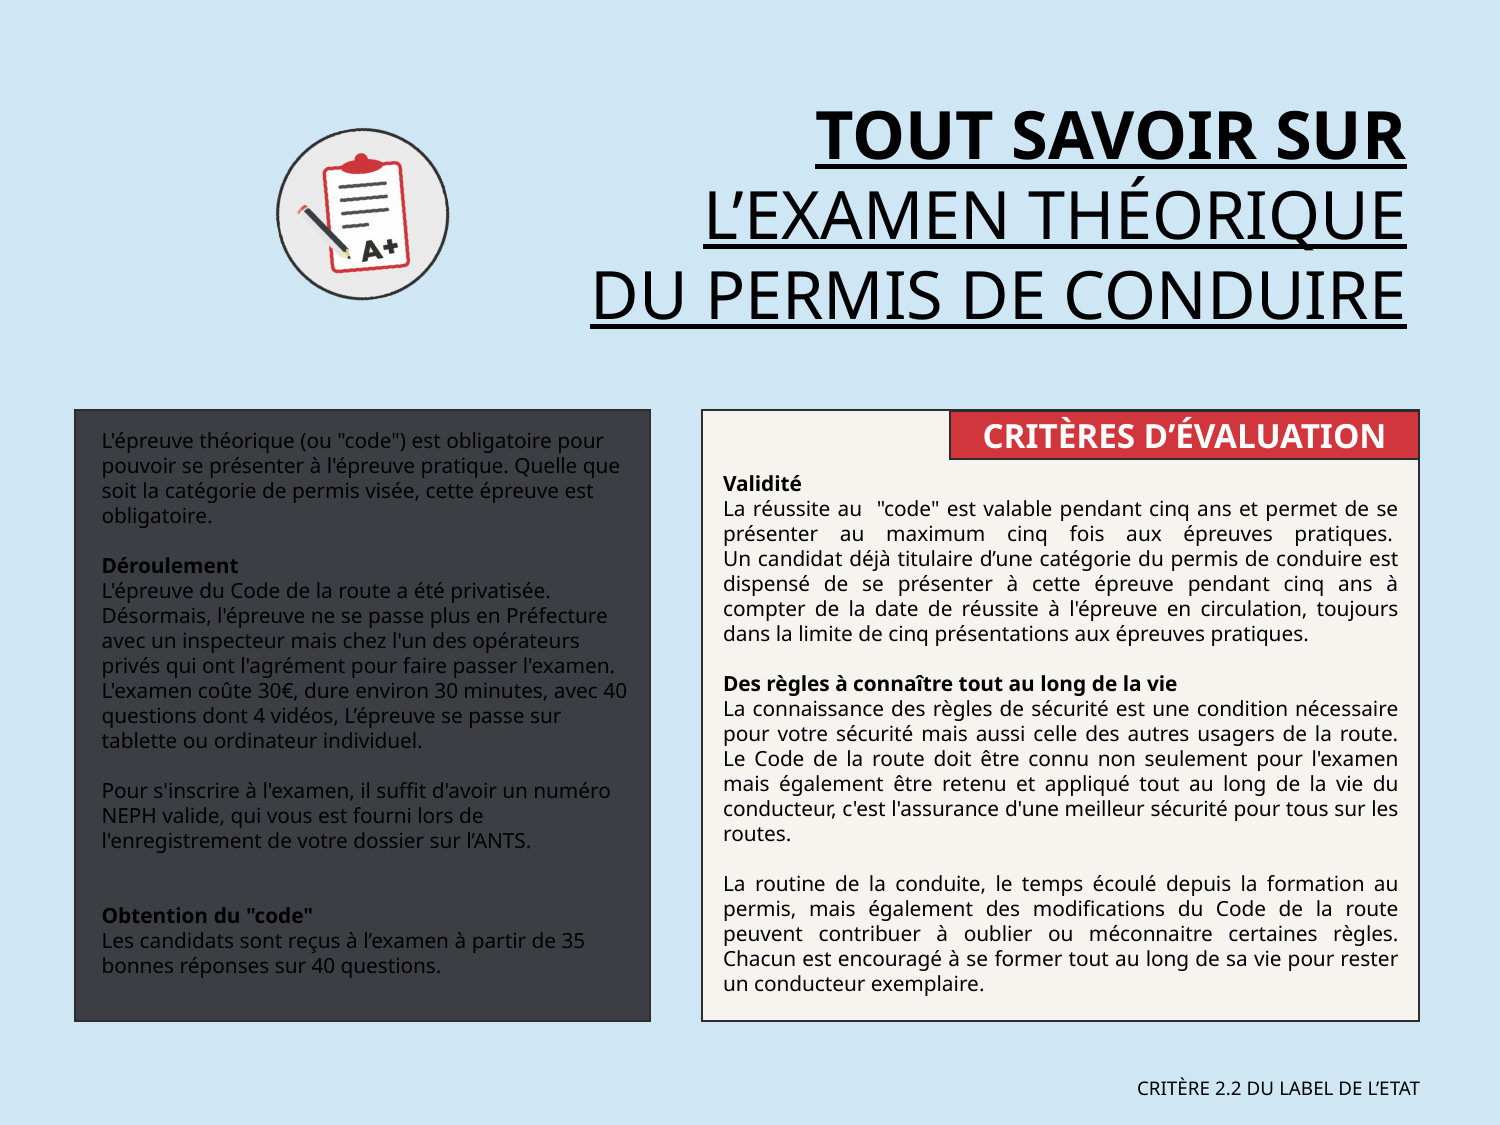

TOUT SAVOIR SUR
L’EXAMEN THÉORIQUE
DU PERMIS DE CONDUIRE
CRITÈRES D’ÉVALUATION
L'épreuve théorique (ou "code") est obligatoire pour pouvoir se présenter à l'épreuve pratique. Quelle que soit la catégorie de permis visée, cette épreuve est obligatoire.
Déroulement
L'épreuve du Code de la route a été privatisée. Désormais, l'épreuve ne se passe plus en Préfecture avec un inspecteur mais chez l'un des opérateurs privés qui ont l'agrément pour faire passer l'examen.
L'examen coûte 30€, dure environ 30 minutes, avec 40 questions dont 4 vidéos, L’épreuve se passe sur tablette ou ordinateur individuel.
Pour s'inscrire à l'examen, il suffit d'avoir un numéro NEPH valide, qui vous est fourni lors de l'enregistrement de votre dossier sur l’ANTS.
Obtention du "code"
Les candidats sont reçus à l’examen à partir de 35 bonnes réponses sur 40 questions.
Validité
La réussite au "code" est valable pendant cinq ans et permet de se présenter au maximum cinq fois aux épreuves pratiques. 
Un candidat déjà titulaire d’une catégorie du permis de conduire est dispensé de se présenter à cette épreuve pendant cinq ans à compter de la date de réussite à l'épreuve en circulation, toujours dans la limite de cinq présentations aux épreuves pratiques.
Des règles à connaître tout au long de la vie
La connaissance des règles de sécurité est une condition nécessaire pour votre sécurité mais aussi celle des autres usagers de la route. Le Code de la route doit être connu non seulement pour l'examen mais également être retenu et appliqué tout au long de la vie du conducteur, c'est l'assurance d'une meilleur sécurité pour tous sur les routes.
La routine de la conduite, le temps écoulé depuis la formation au permis, mais également des modifications du Code de la route peuvent contribuer à oublier ou méconnaitre certaines règles. Chacun est encouragé à se former tout au long de sa vie pour rester un conducteur exemplaire.
CRITÈRE 2.2 DU LABEL DE L’ETAT